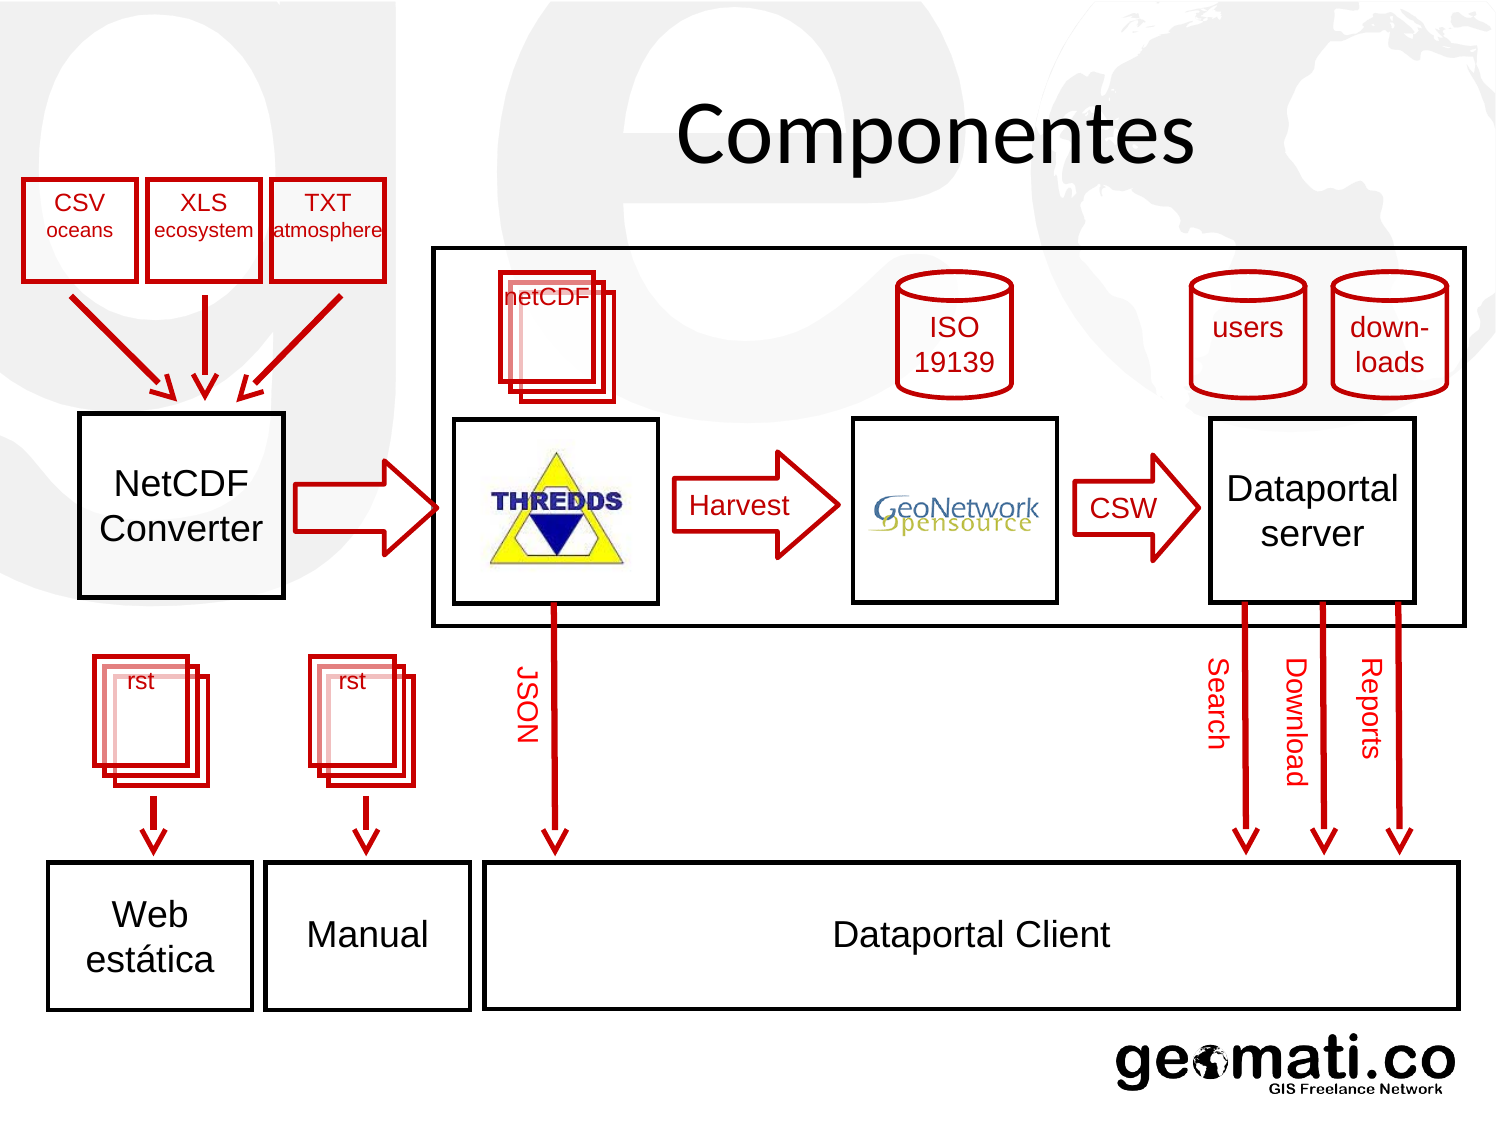

# Componentes
CSV
oceans
XLS
ecosystem
TXT
atmosphere
ISO
19139
users
down-loads
netCDF
NetCDF
Converter
Dataportal
server
Harvest
CSW
 Search
 Download
 Reports
 JSON
rst
rst
Web
estática
Manual
Dataportal Client